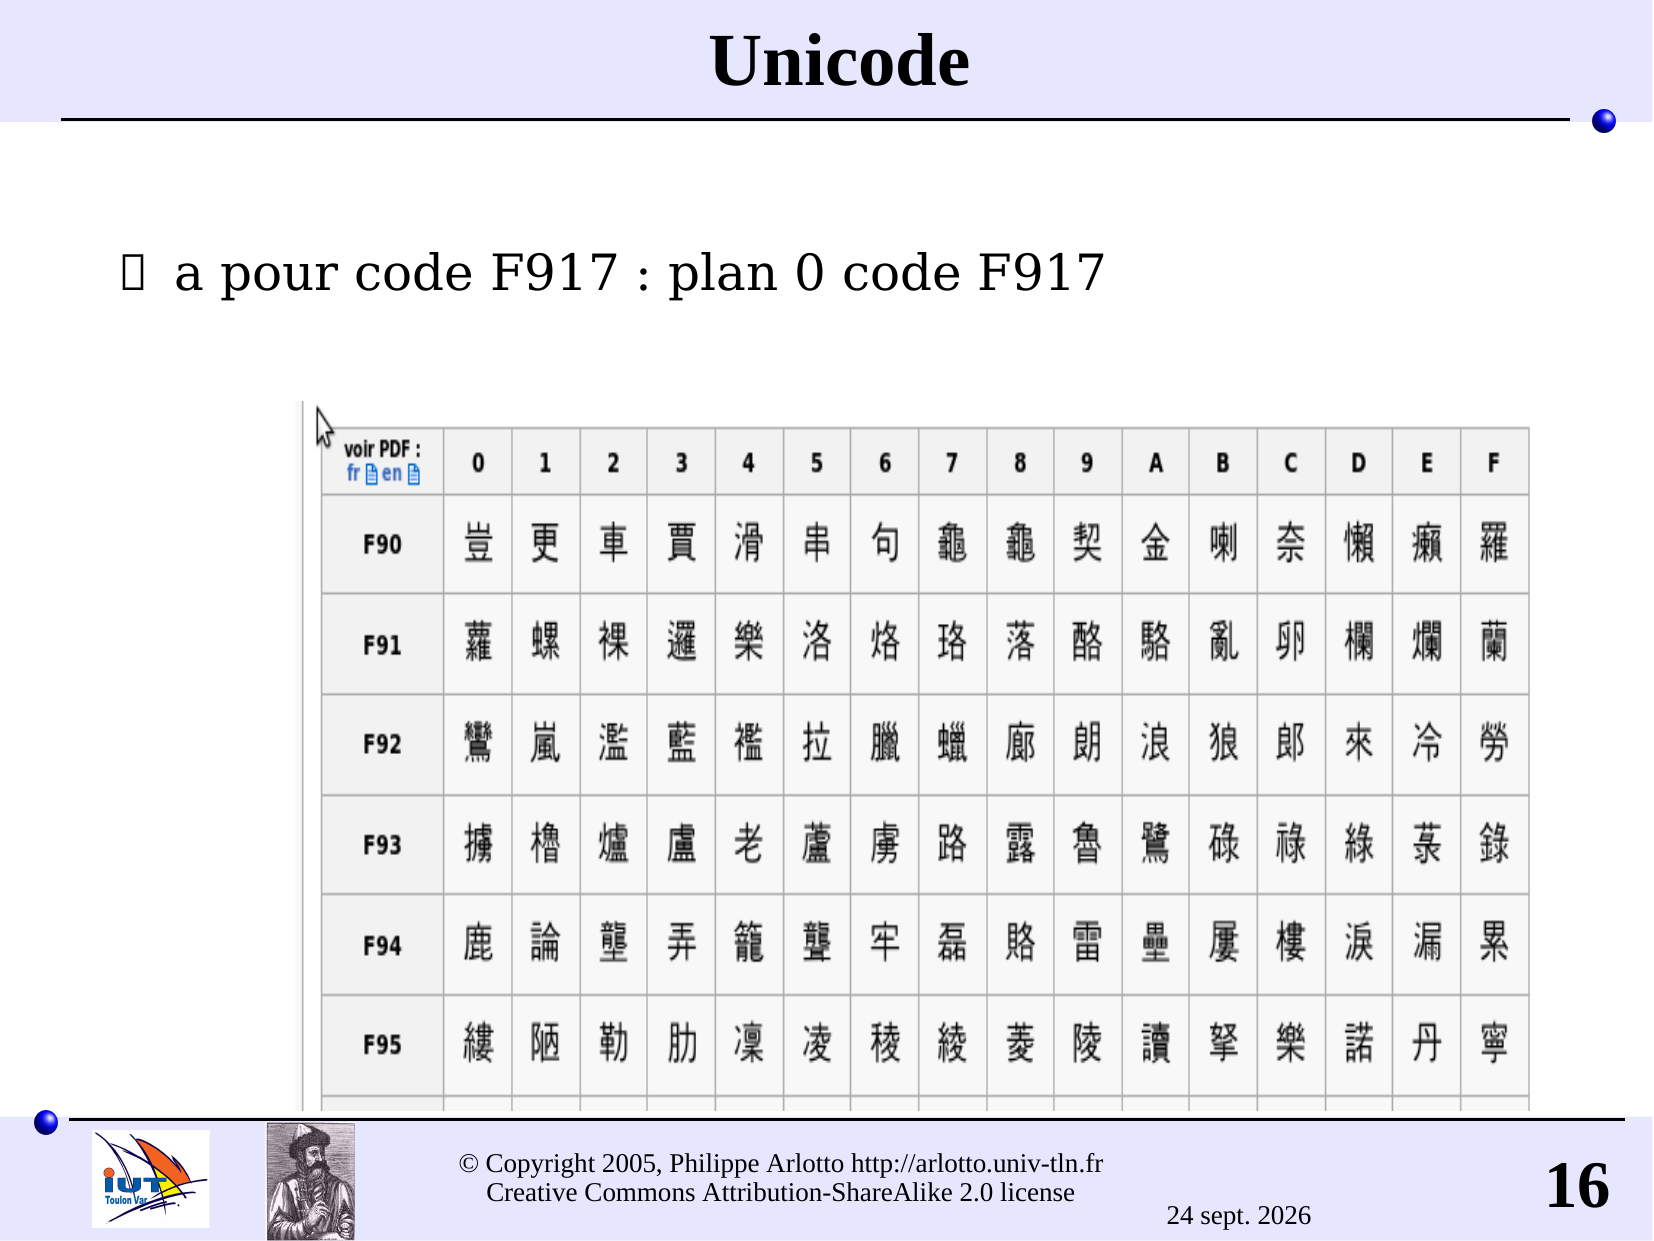

# Unicode
珞 a pour code F917 : plan 0 code F917